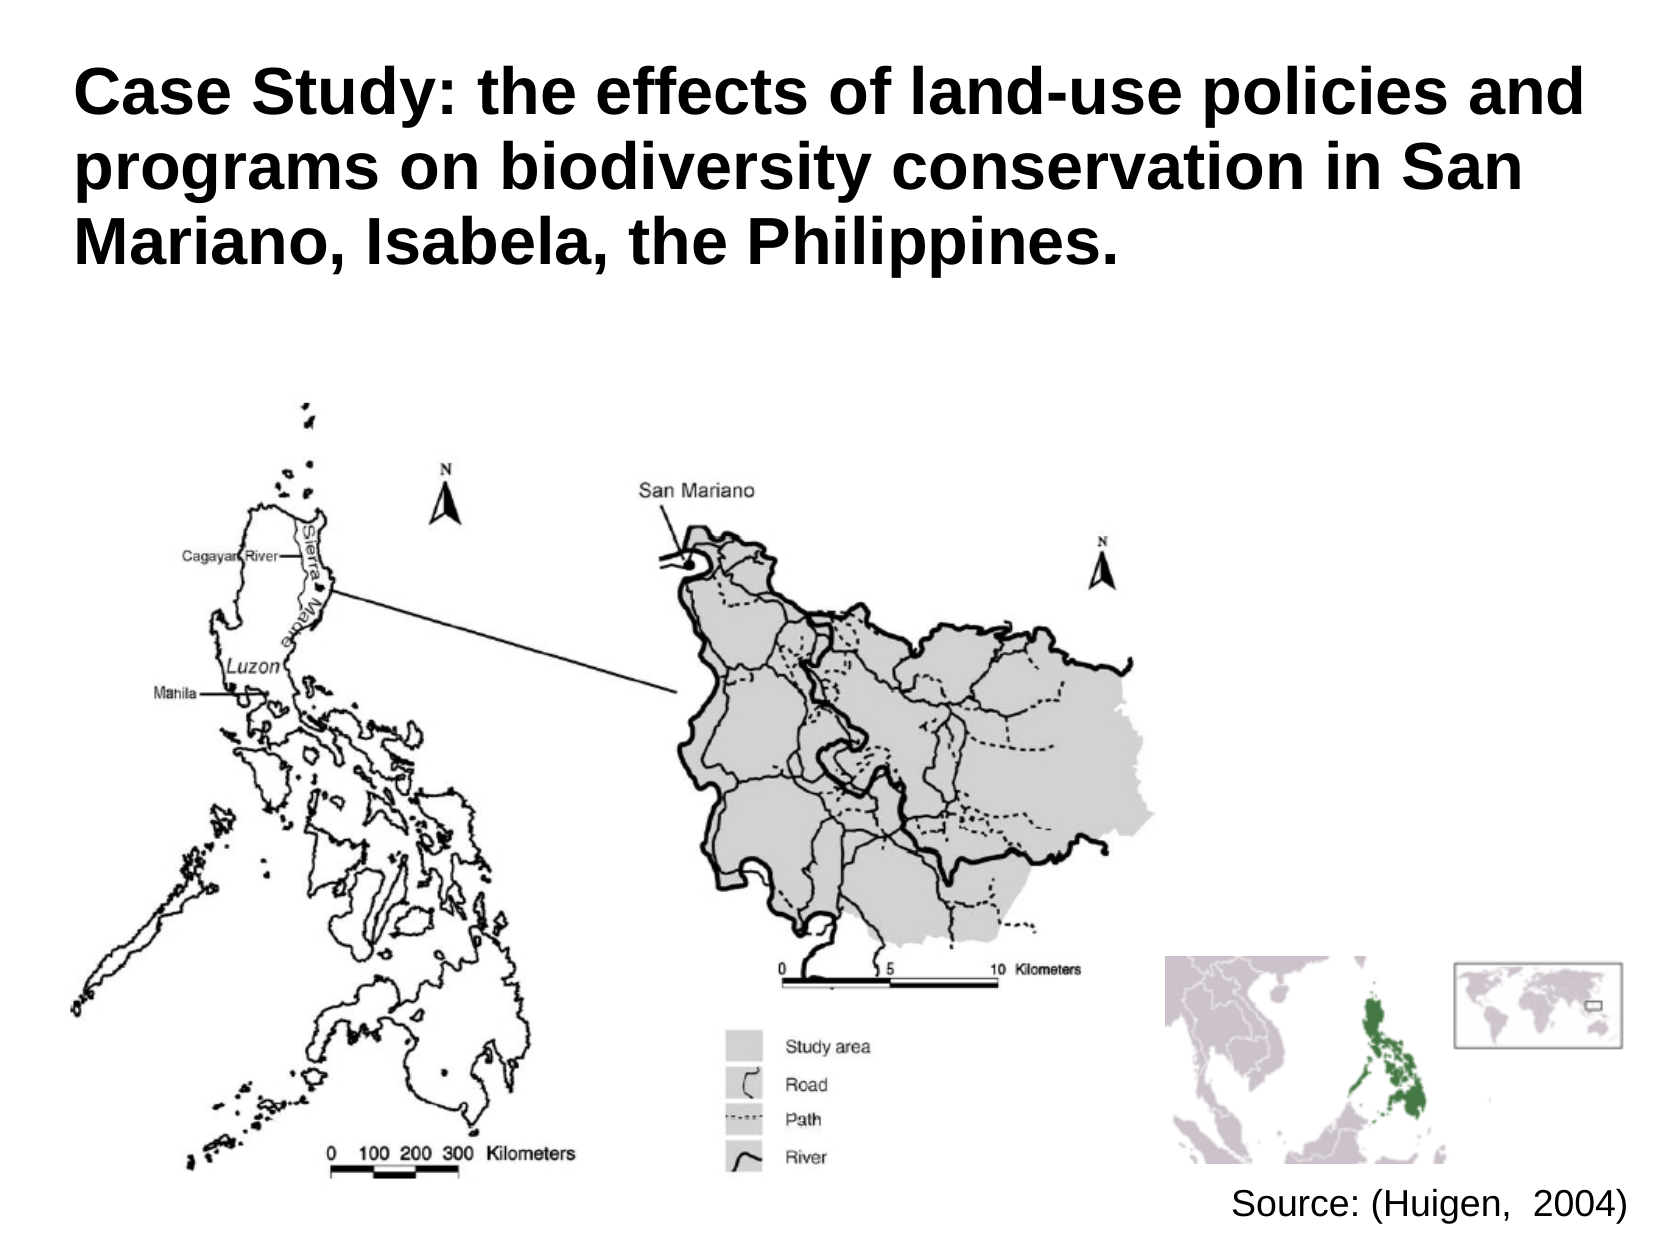

Case Study: the effects of land-use policies and programs on biodiversity conservation in San Mariano, Isabela, the Philippines.
Source: (Huigen, 2004)